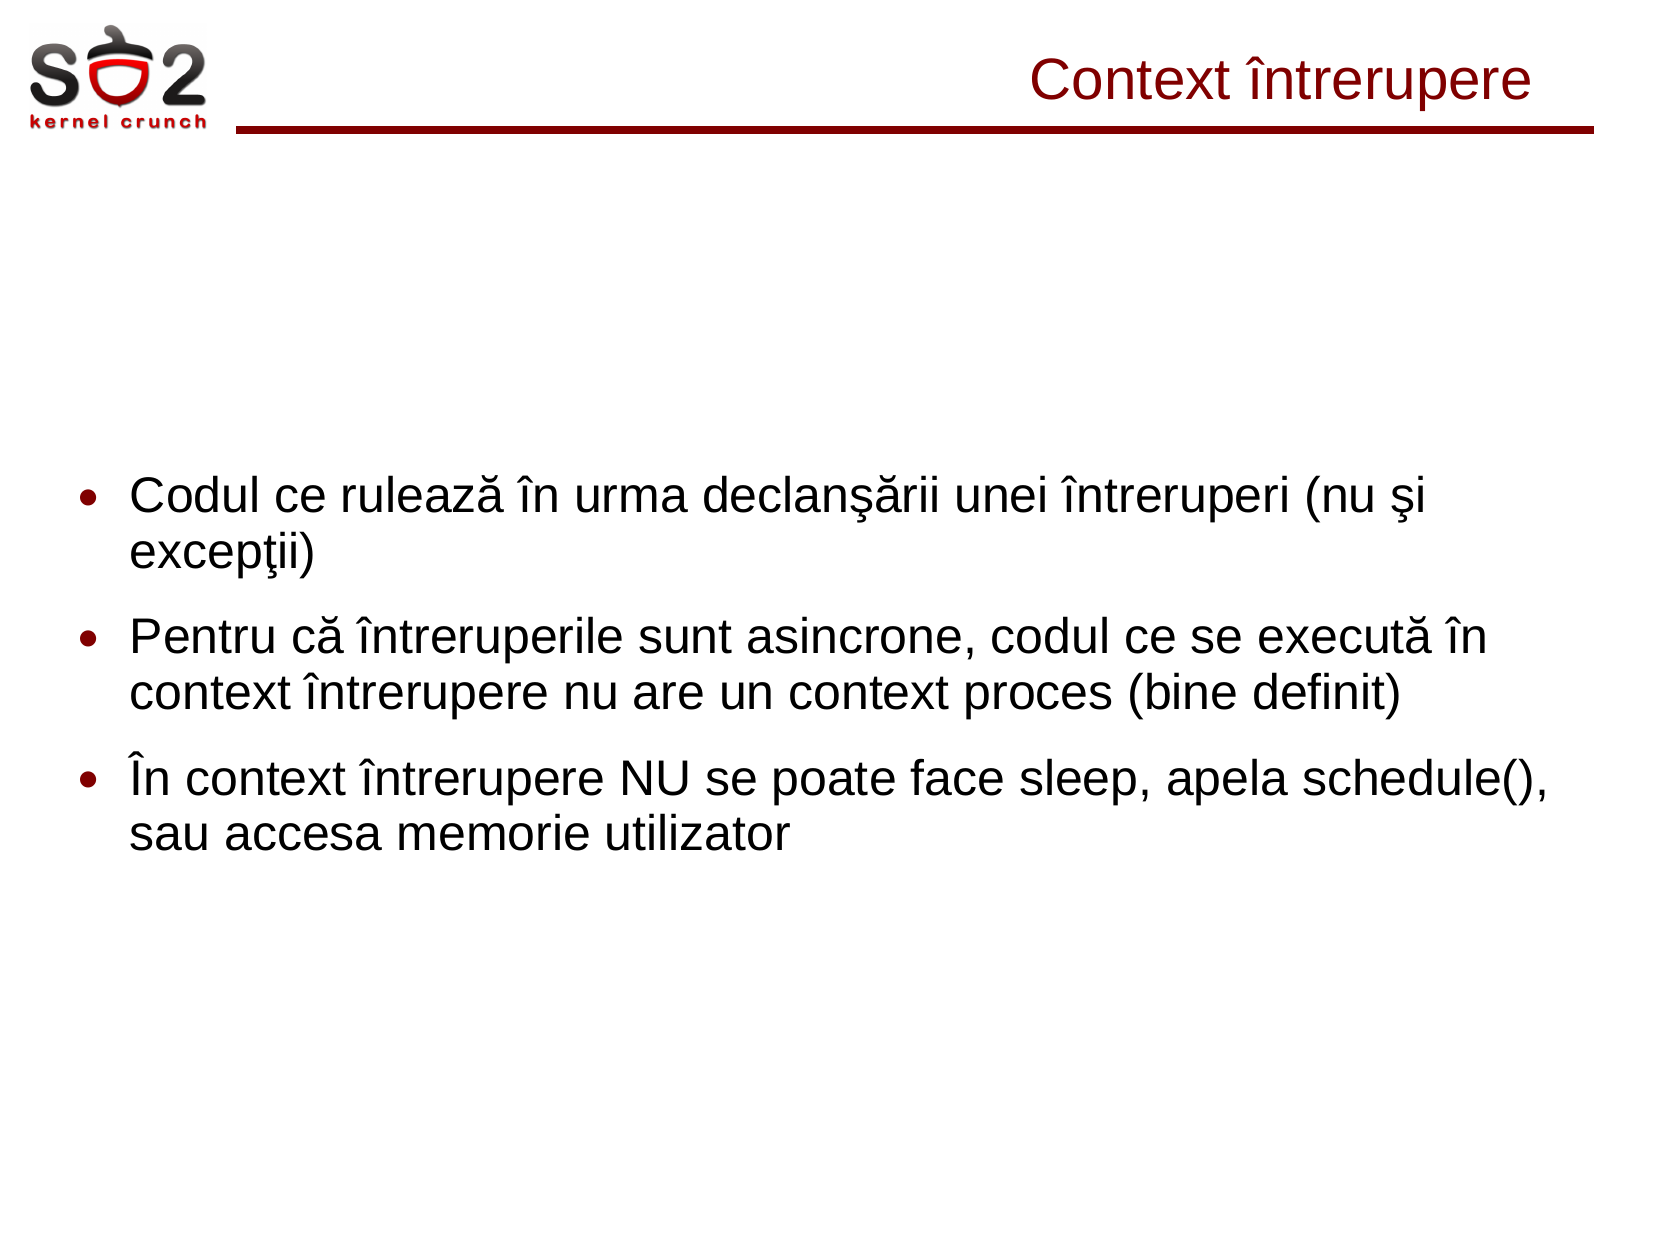

# Context întrerupere
Codul ce rulează în urma declanşării unei întreruperi (nu şi excepţii)
Pentru că întreruperile sunt asincrone, codul ce se execută în context întrerupere nu are un context proces (bine definit)
În context întrerupere NU se poate face sleep, apela schedule(), sau accesa memorie utilizator